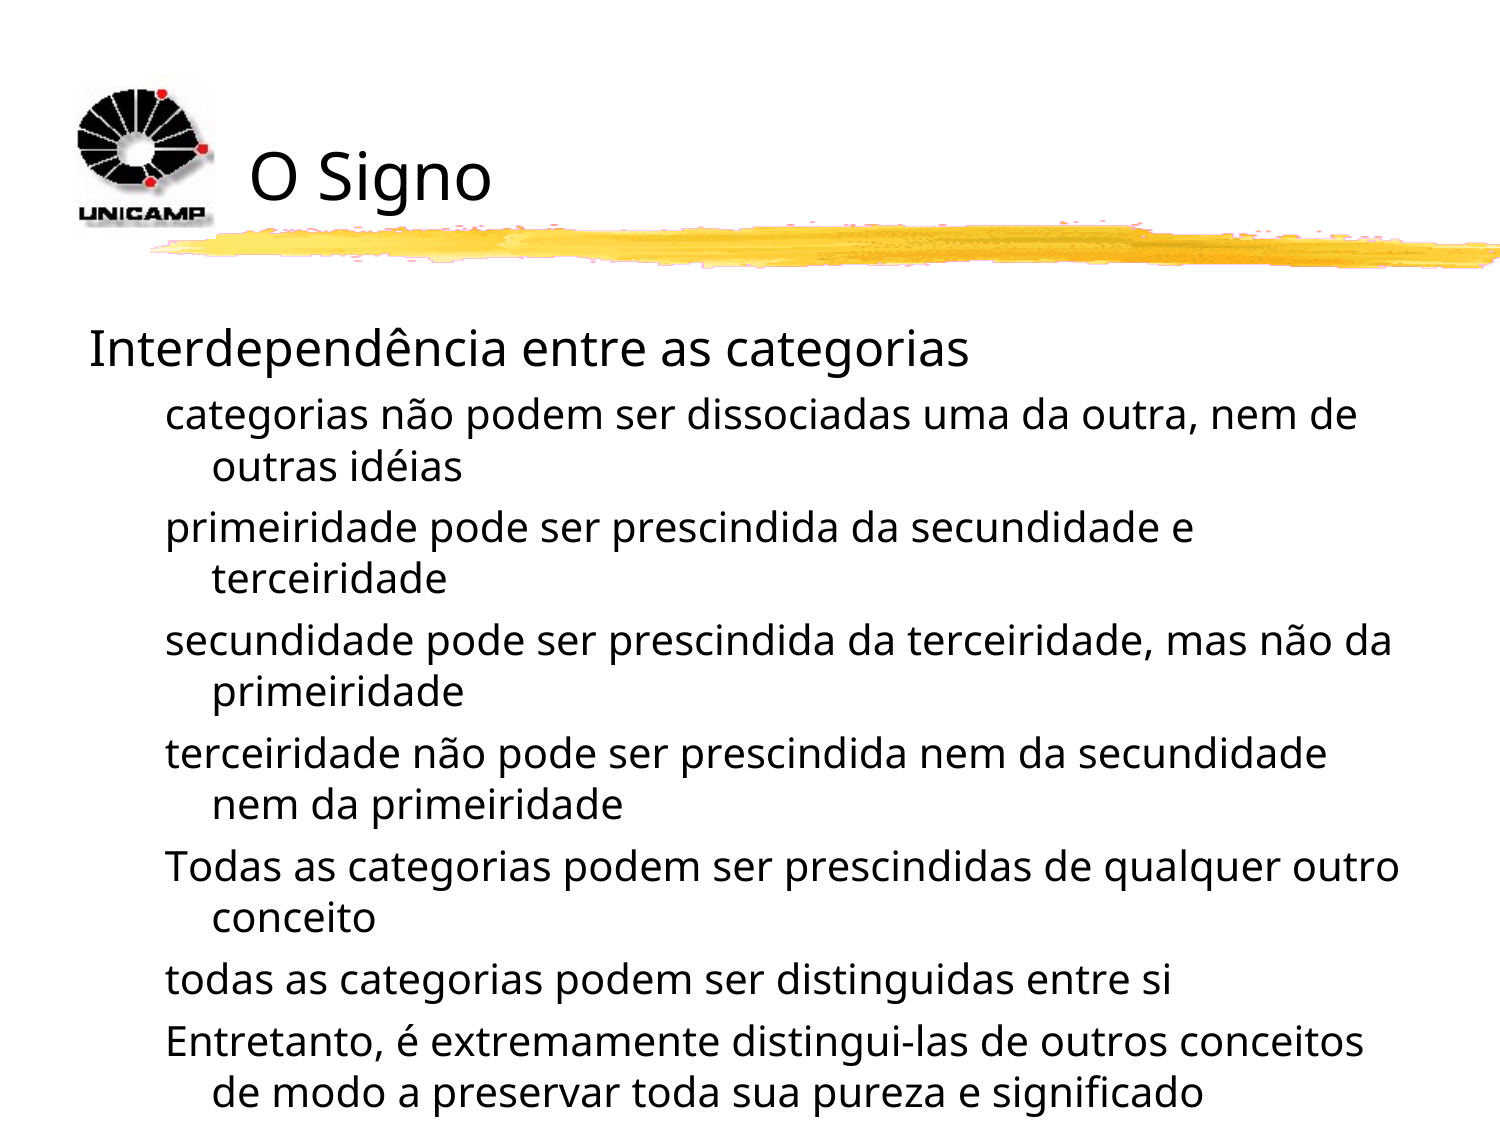

# O Signo
Interdependência entre as categorias
categorias não podem ser dissociadas uma da outra, nem de outras idéias
primeiridade pode ser prescindida da secundidade e terceiridade
secundidade pode ser prescindida da terceiridade, mas não da primeiridade
terceiridade não pode ser prescindida nem da secundidade nem da primeiridade
Todas as categorias podem ser prescindidas de qualquer outro conceito
todas as categorias podem ser distinguidas entre si
Entretanto, é extremamente distingui-las de outros conceitos de modo a preservar toda sua pureza e significado